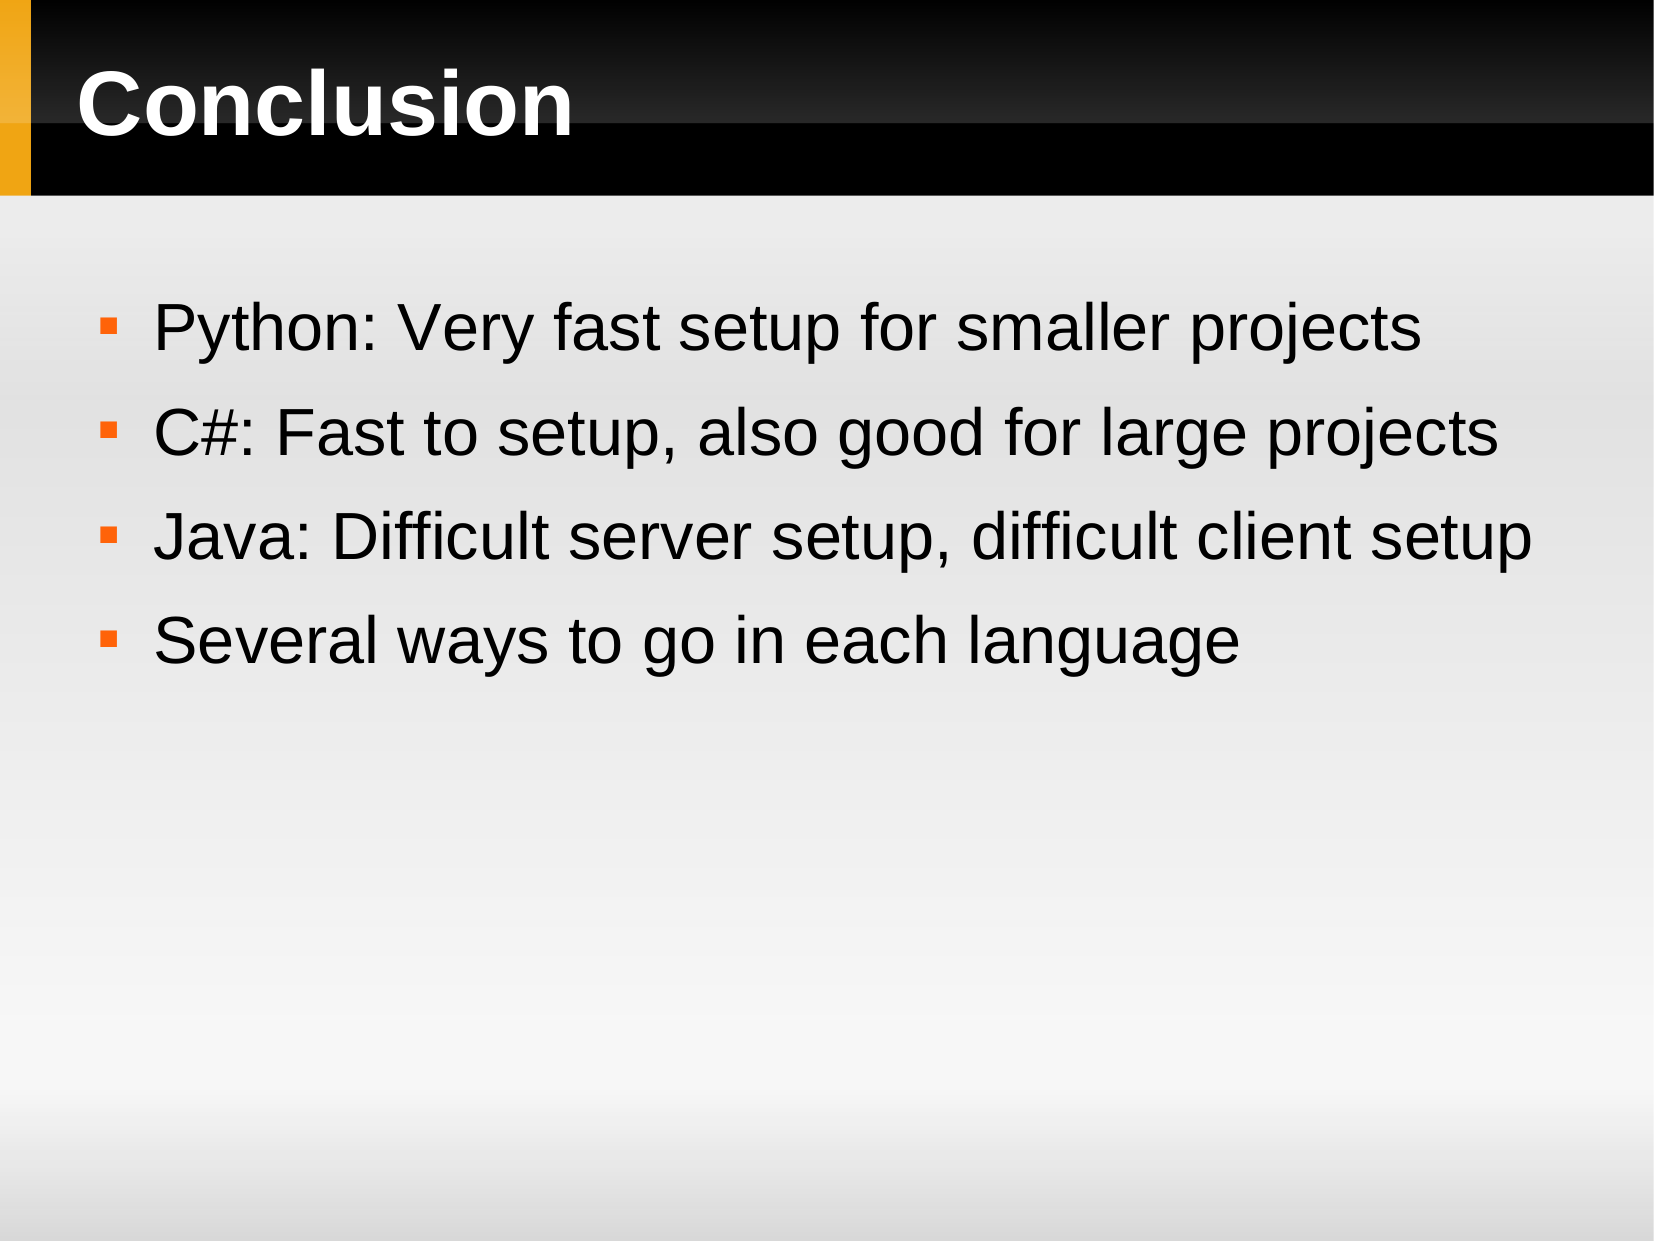

# Conclusion
Python: Very fast setup for smaller projects
C#: Fast to setup, also good for large projects
Java: Difficult server setup, difficult client setup
Several ways to go in each language